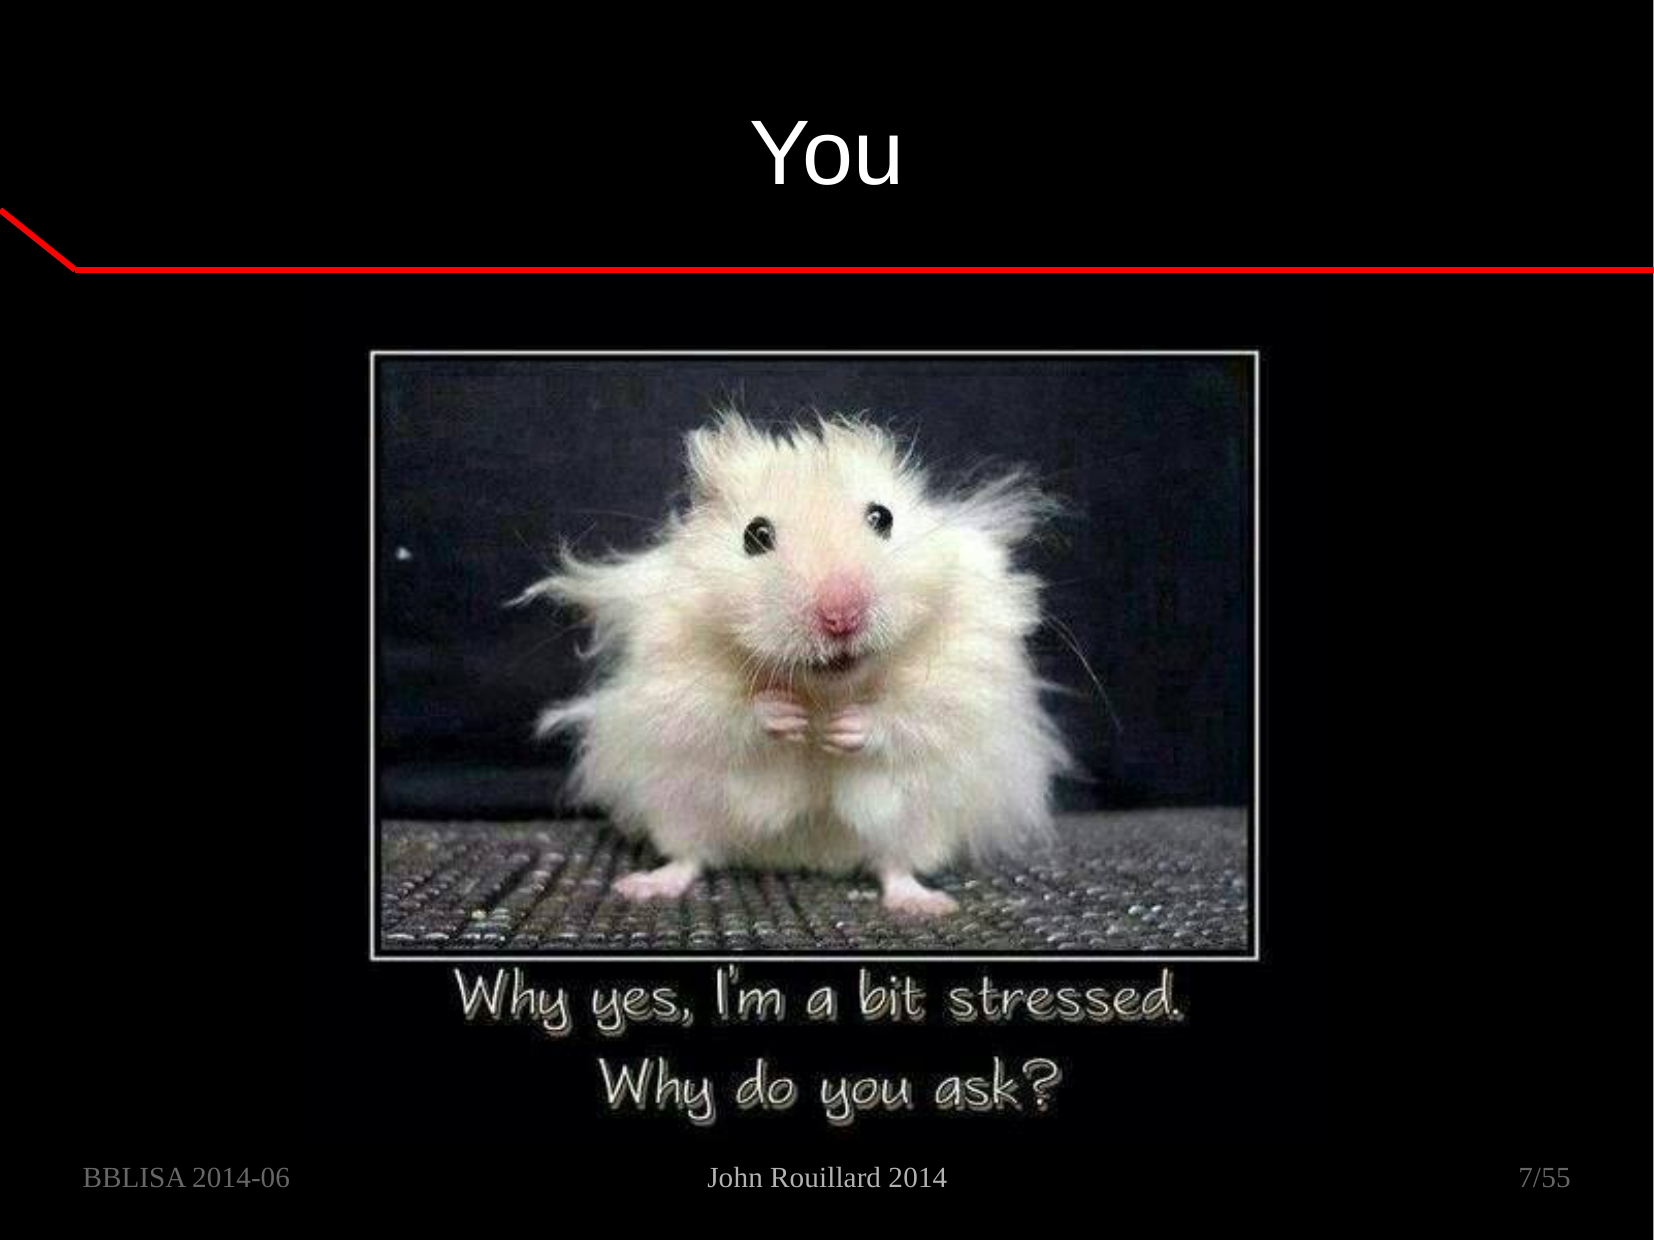

# You
BBLISA 2014-06
John Rouillard 2014
7